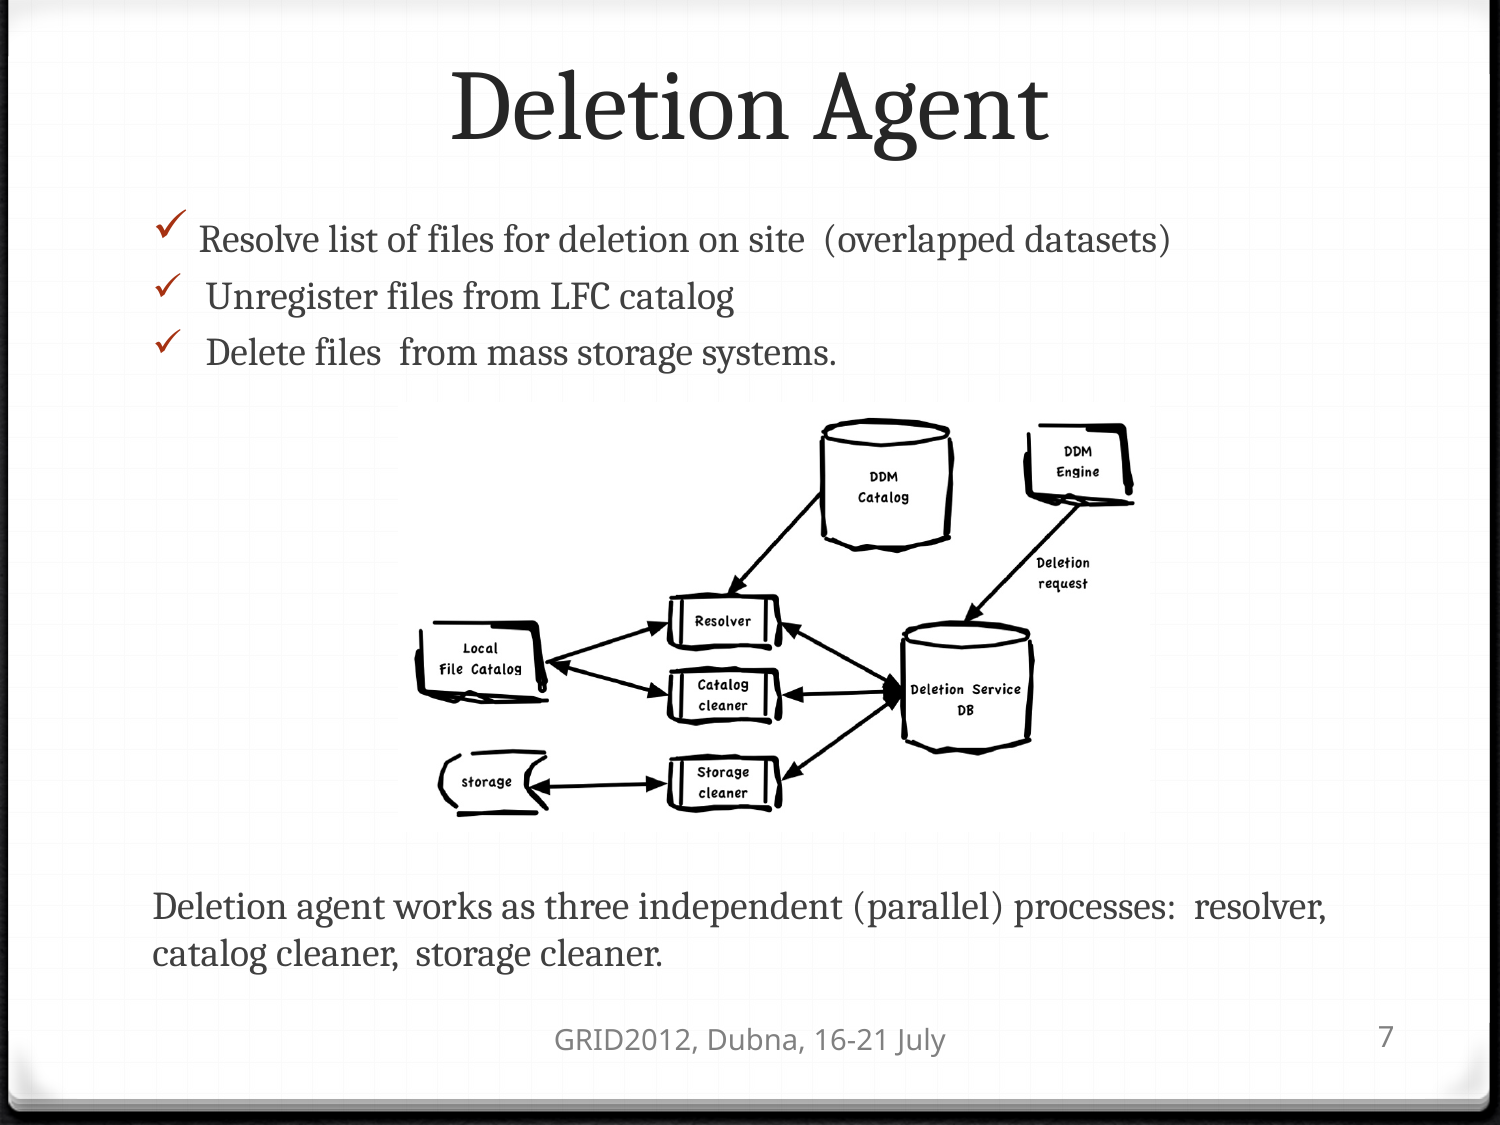

# Deletion Agent
 Resolve list of files for deletion on site (overlapped datasets)
 Unregister files from LFC catalog
 Delete files from mass storage systems.
Deletion agent works as three independent (parallel) processes: resolver, catalog cleaner, storage cleaner.
GRID2012, Dubna, 16-21 July